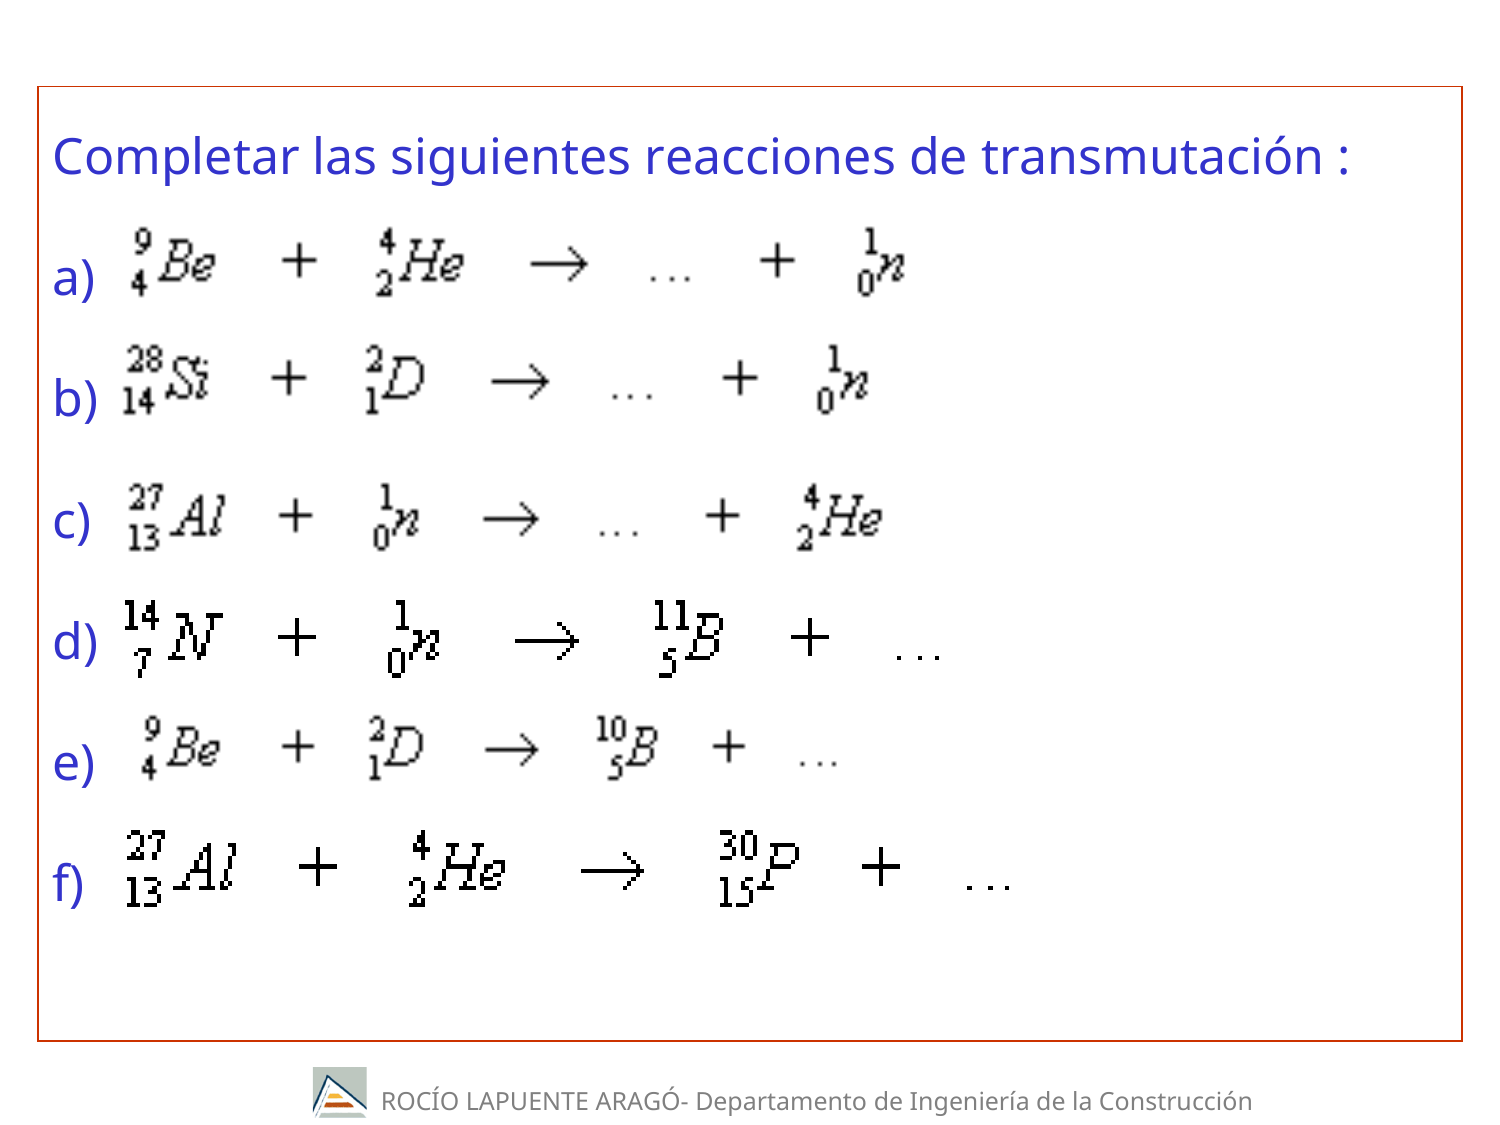

Completar las siguientes reacciones de transmutación :
a)
b)
c)
d)
e)
f)